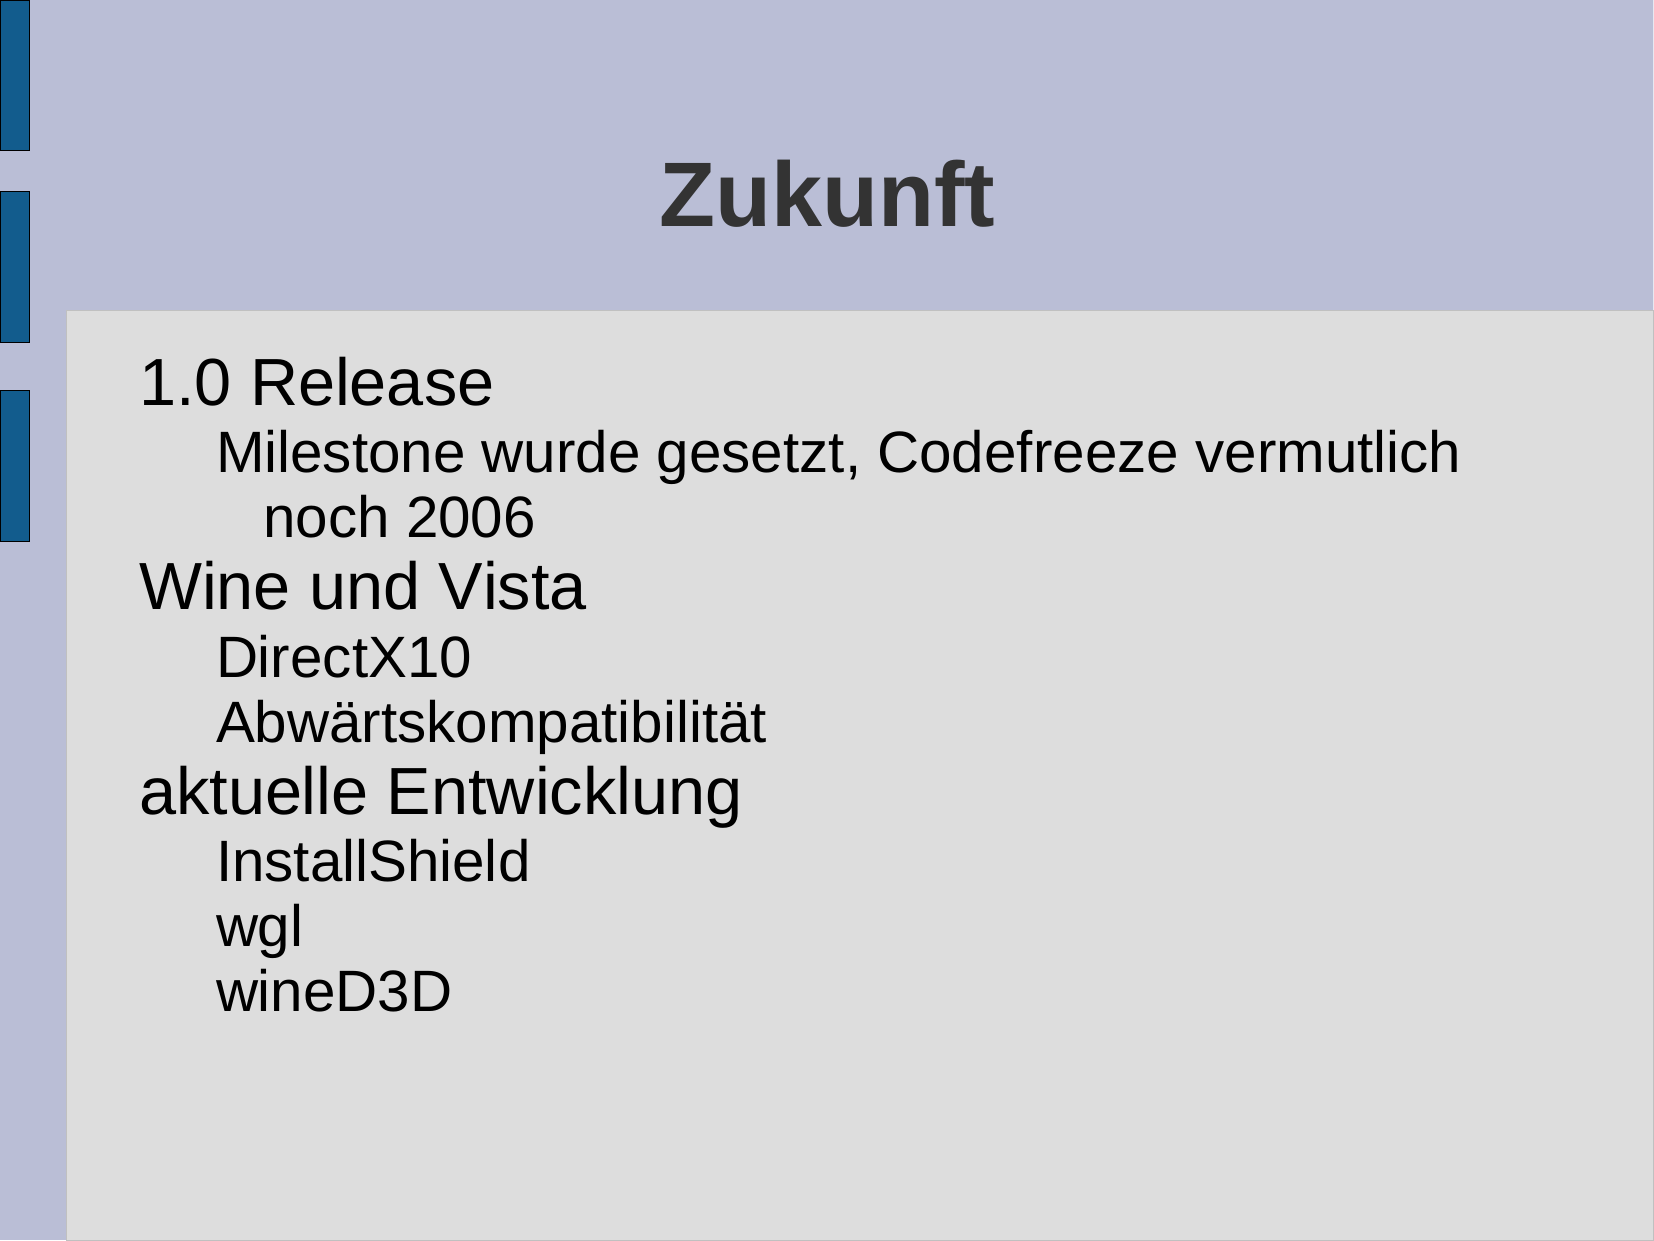

# Zukunft
1.0 Release
Milestone wurde gesetzt, Codefreeze vermutlich noch 2006
Wine und Vista
DirectX10
Abwärtskompatibilität
aktuelle Entwicklung
InstallShield
wgl
wineD3D